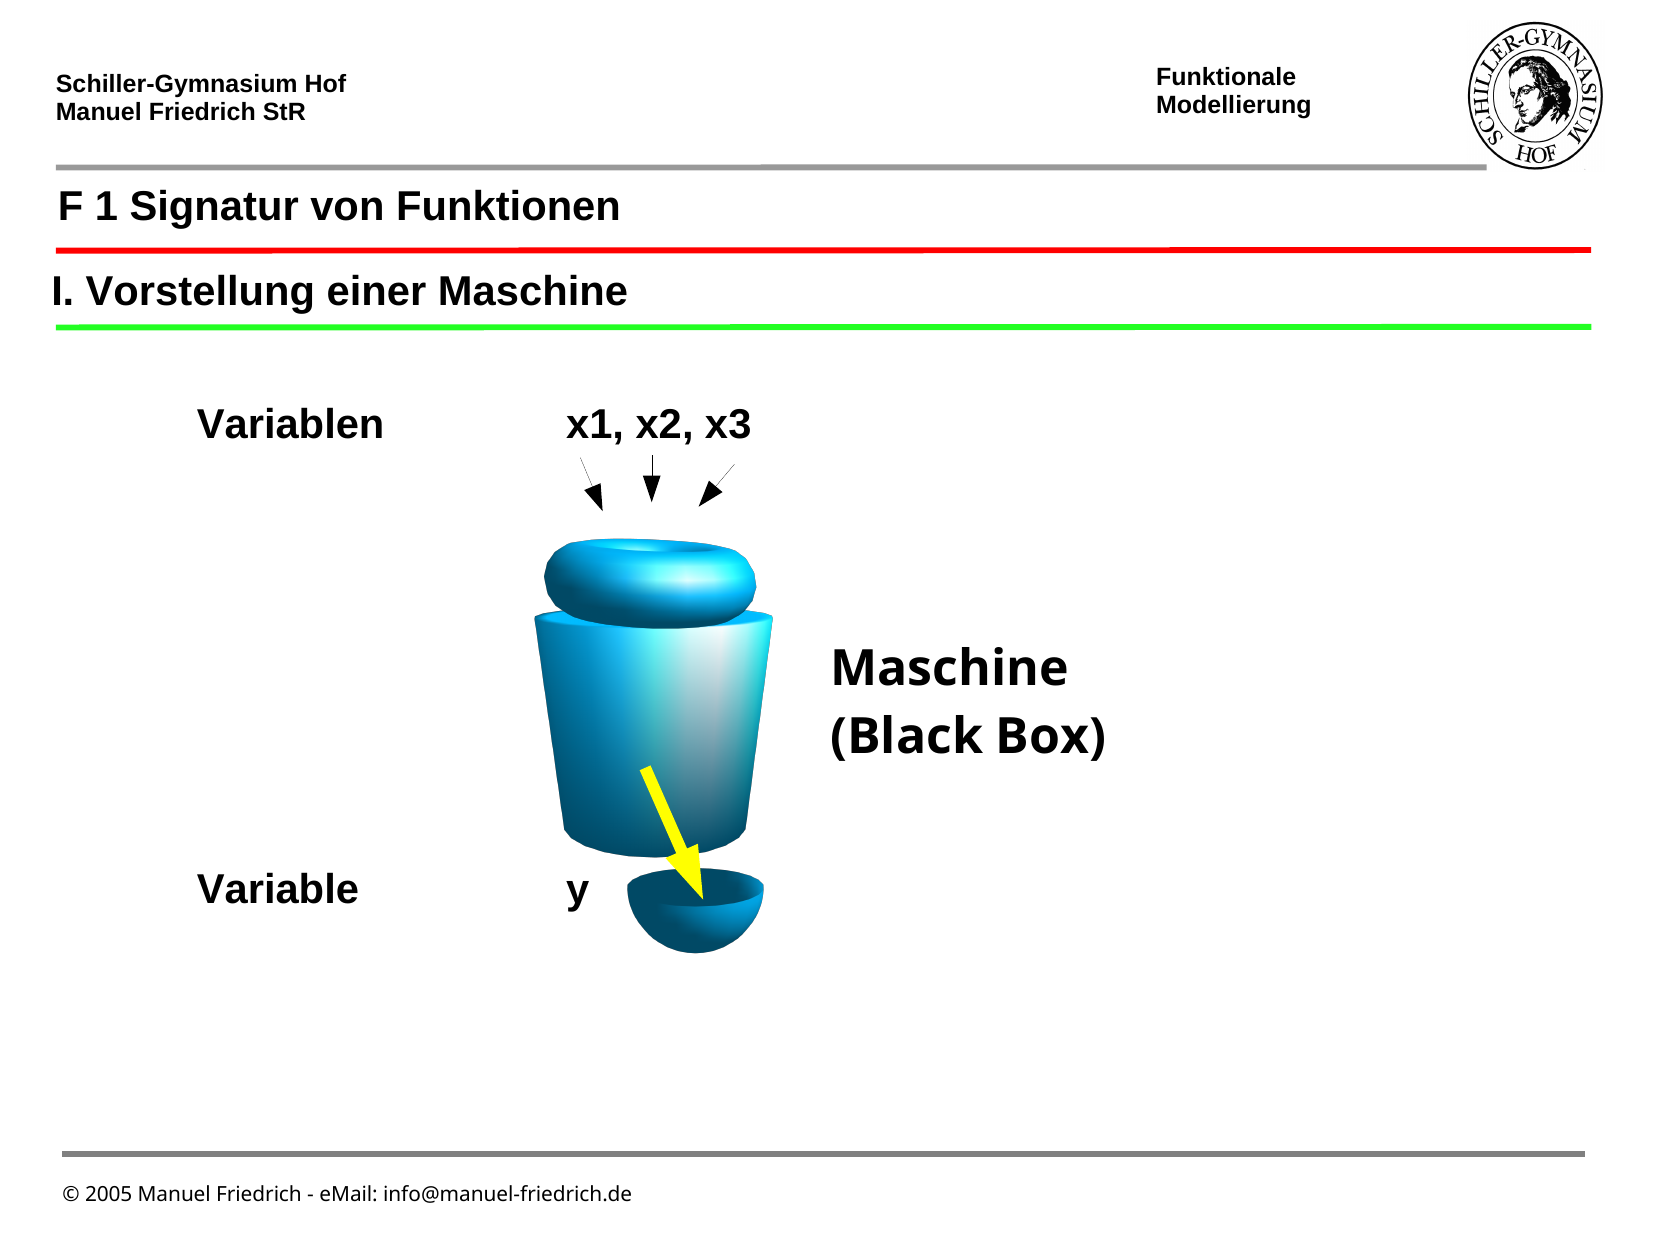

Funktionale
Modellierung
Schiller-Gymnasium Hof
Manuel Friedrich StR
F 1 Signatur von Funktionen
I. Vorstellung einer Maschine
Variablen 			x1, x2, x3
Variable			y
Maschine
(Black Box)
© 2005 Manuel Friedrich - eMail: info@manuel-friedrich.de